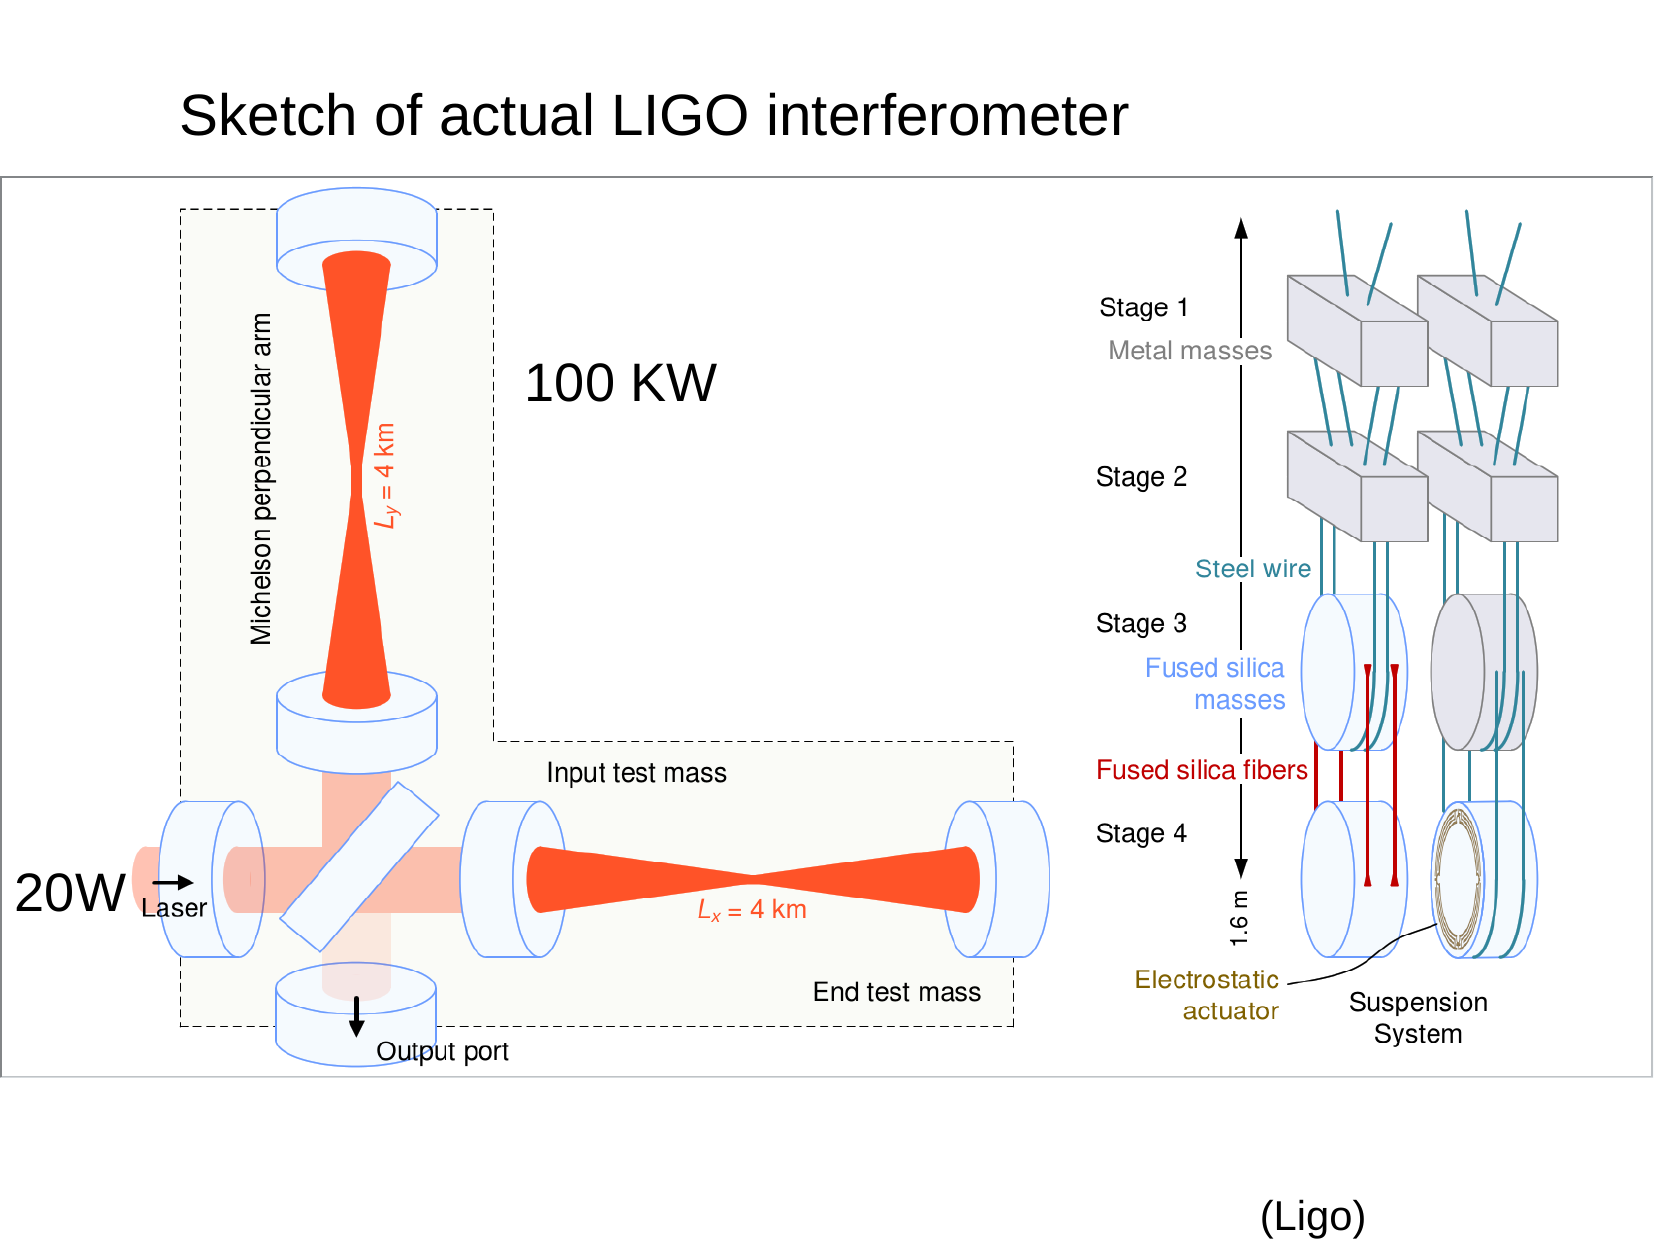

Sketch of actual LIGO interferometer
100 KW
20W
(Ligo)